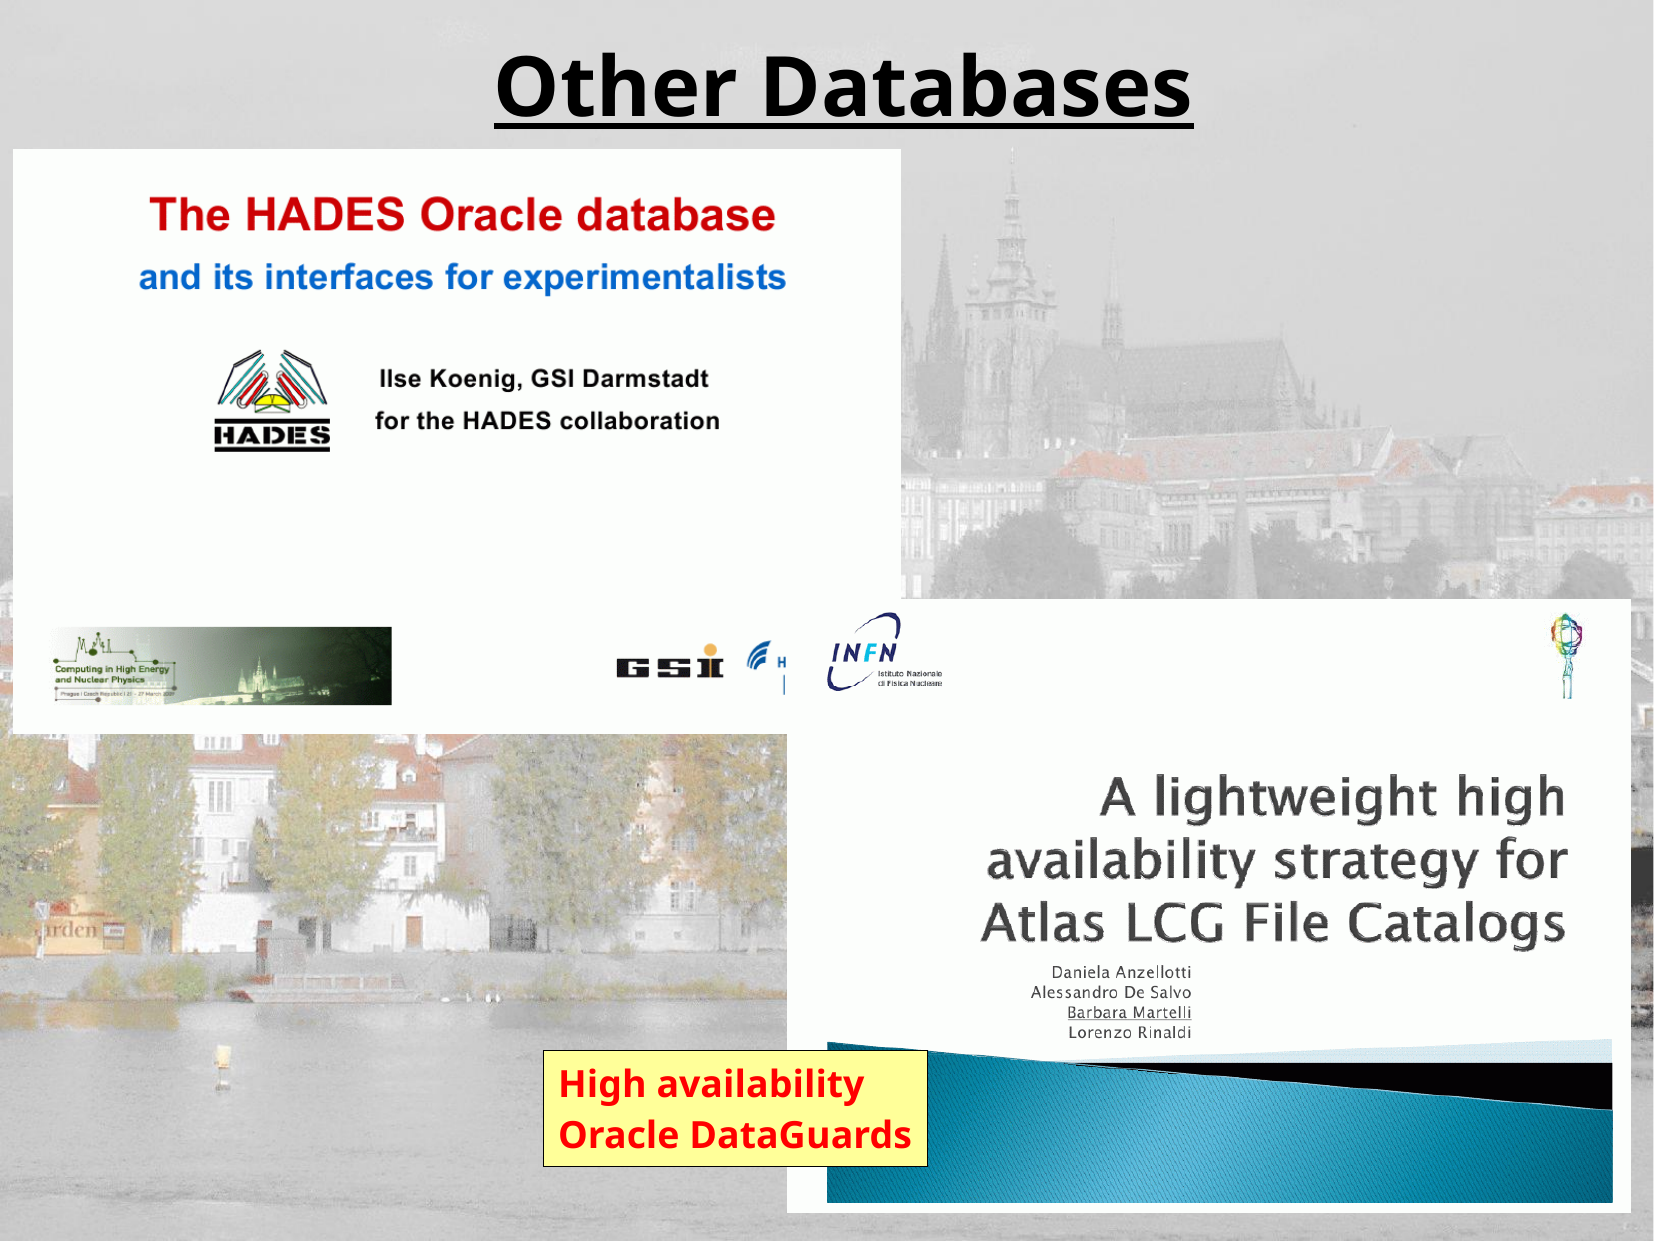

# Other Databases
High availability
Oracle DataGuards